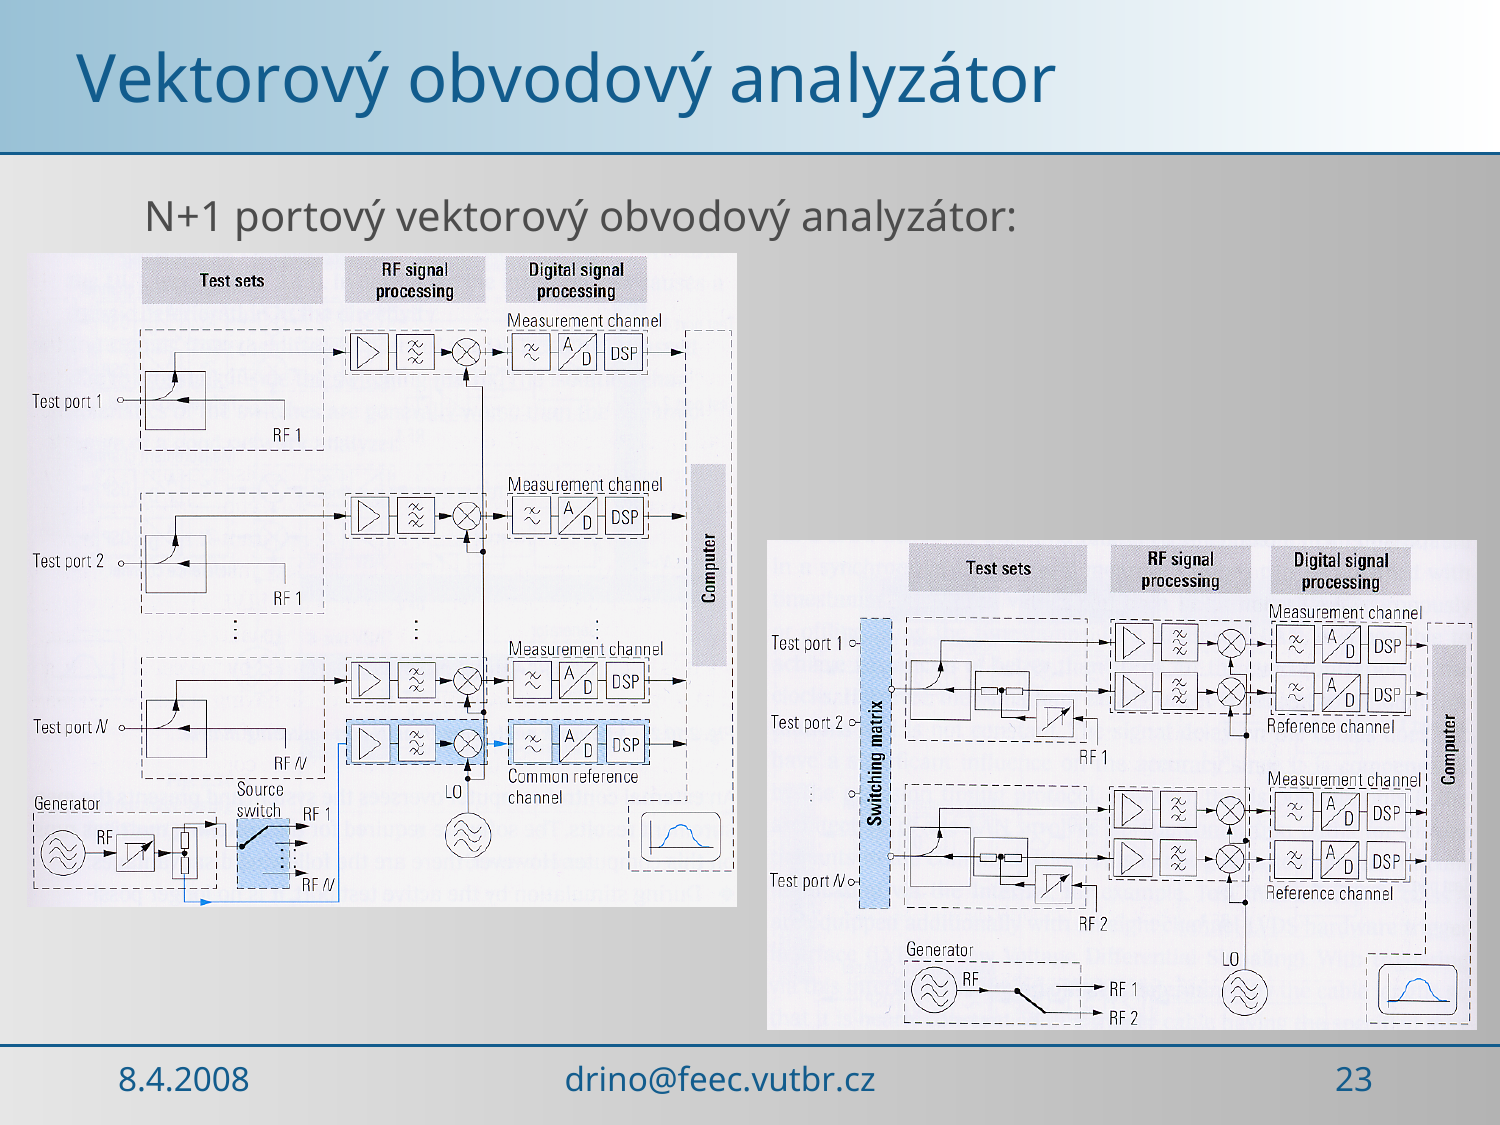

# Vektorový obvodový analyzátor
N+1 portový vektorový obvodový analyzátor:
8.4.2008
drino@feec.vutbr.cz